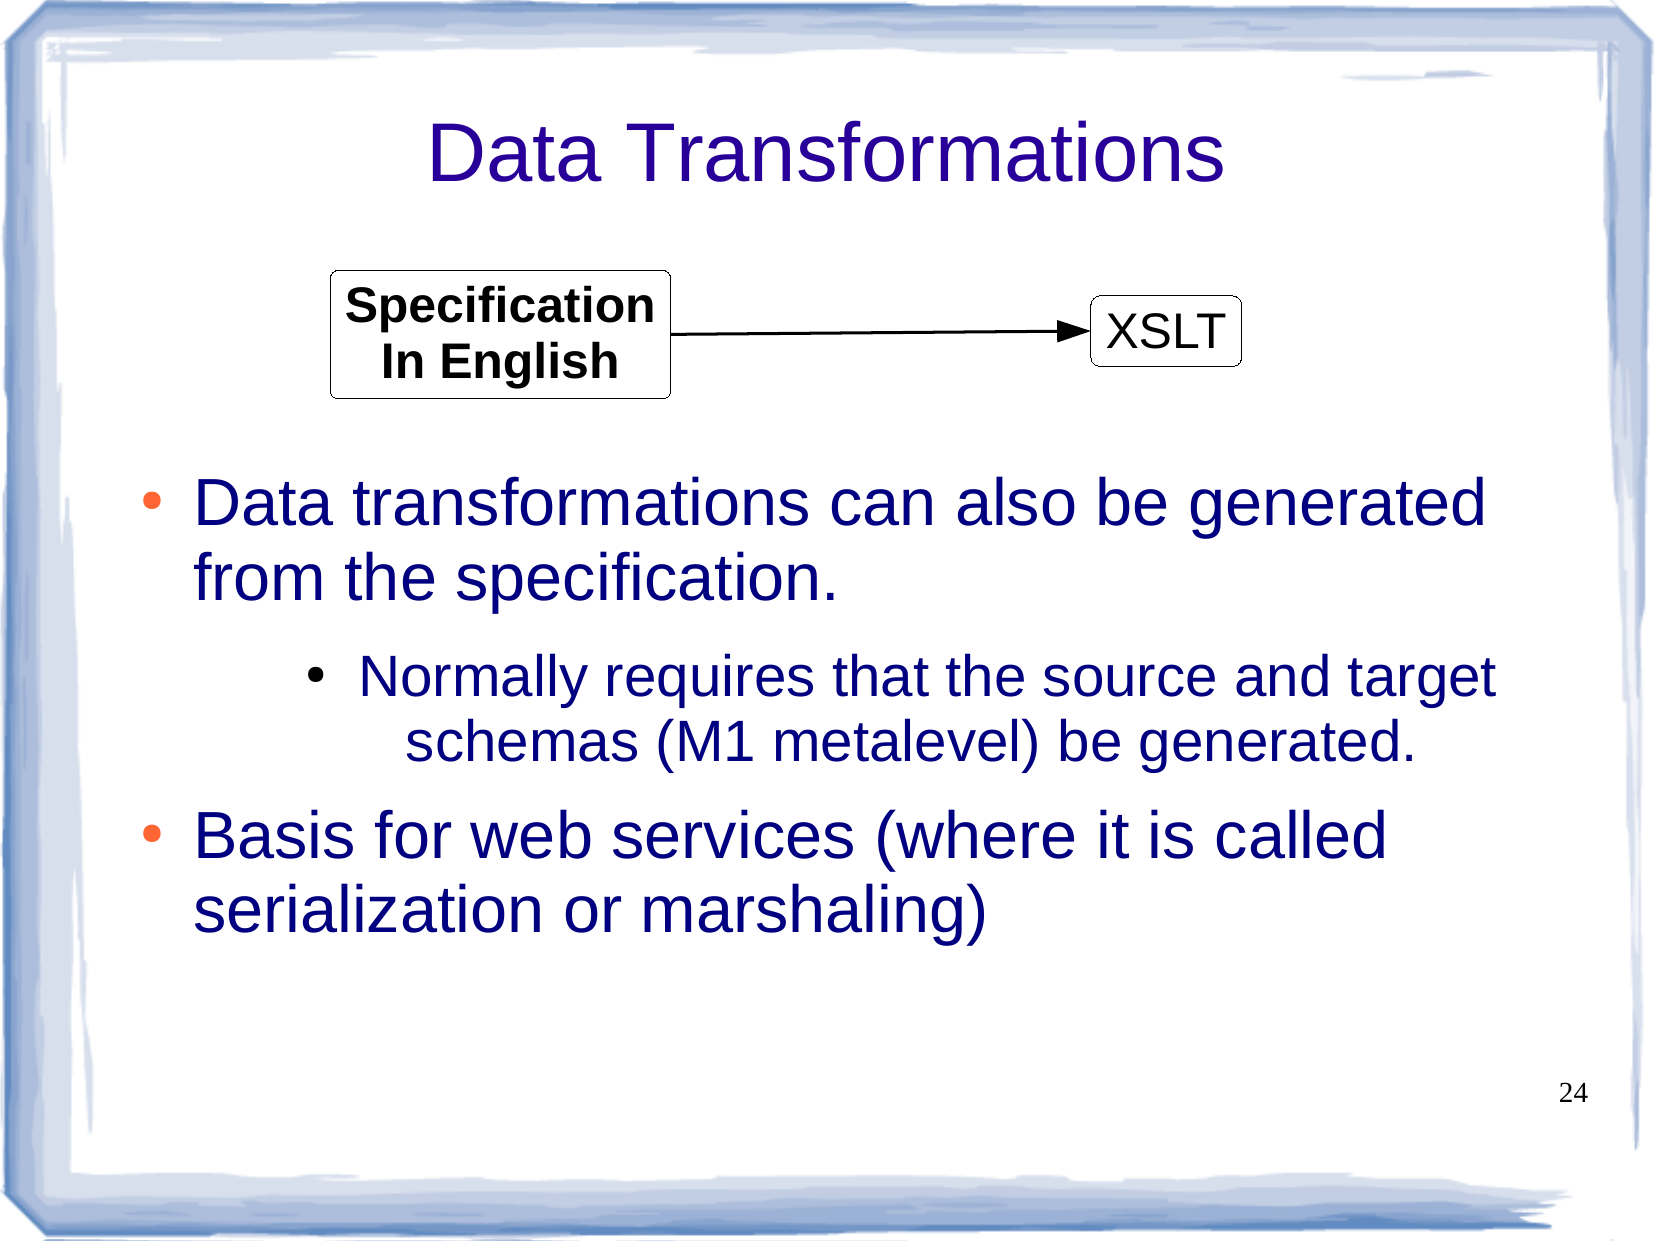

# Data Transformations
Specification
In English
XSLT
Data transformations can also be generated from the specification.
Normally requires that the source and target schemas (M1 metalevel) be generated.
Basis for web services (where it is called serialization or marshaling)
24